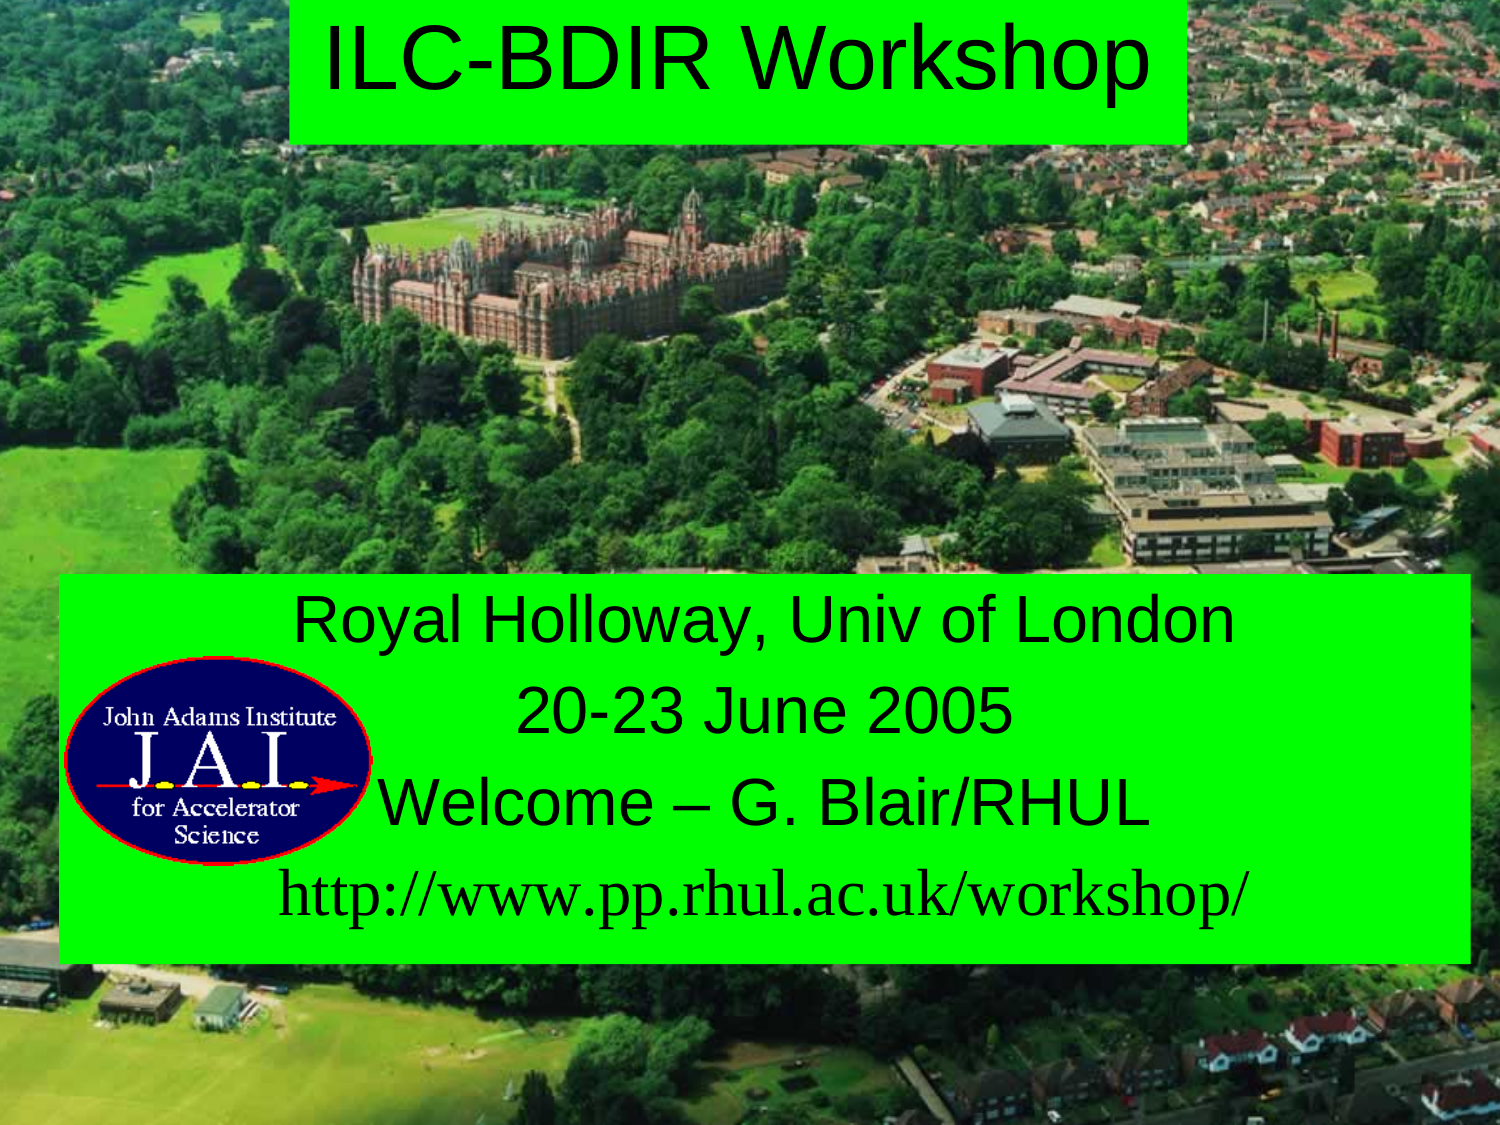

# ILC-BDIR Workshop
Royal Holloway, Univ of London
20-23 June 2005
Welcome – G. Blair/RHUL
http://www.pp.rhul.ac.uk/workshop/